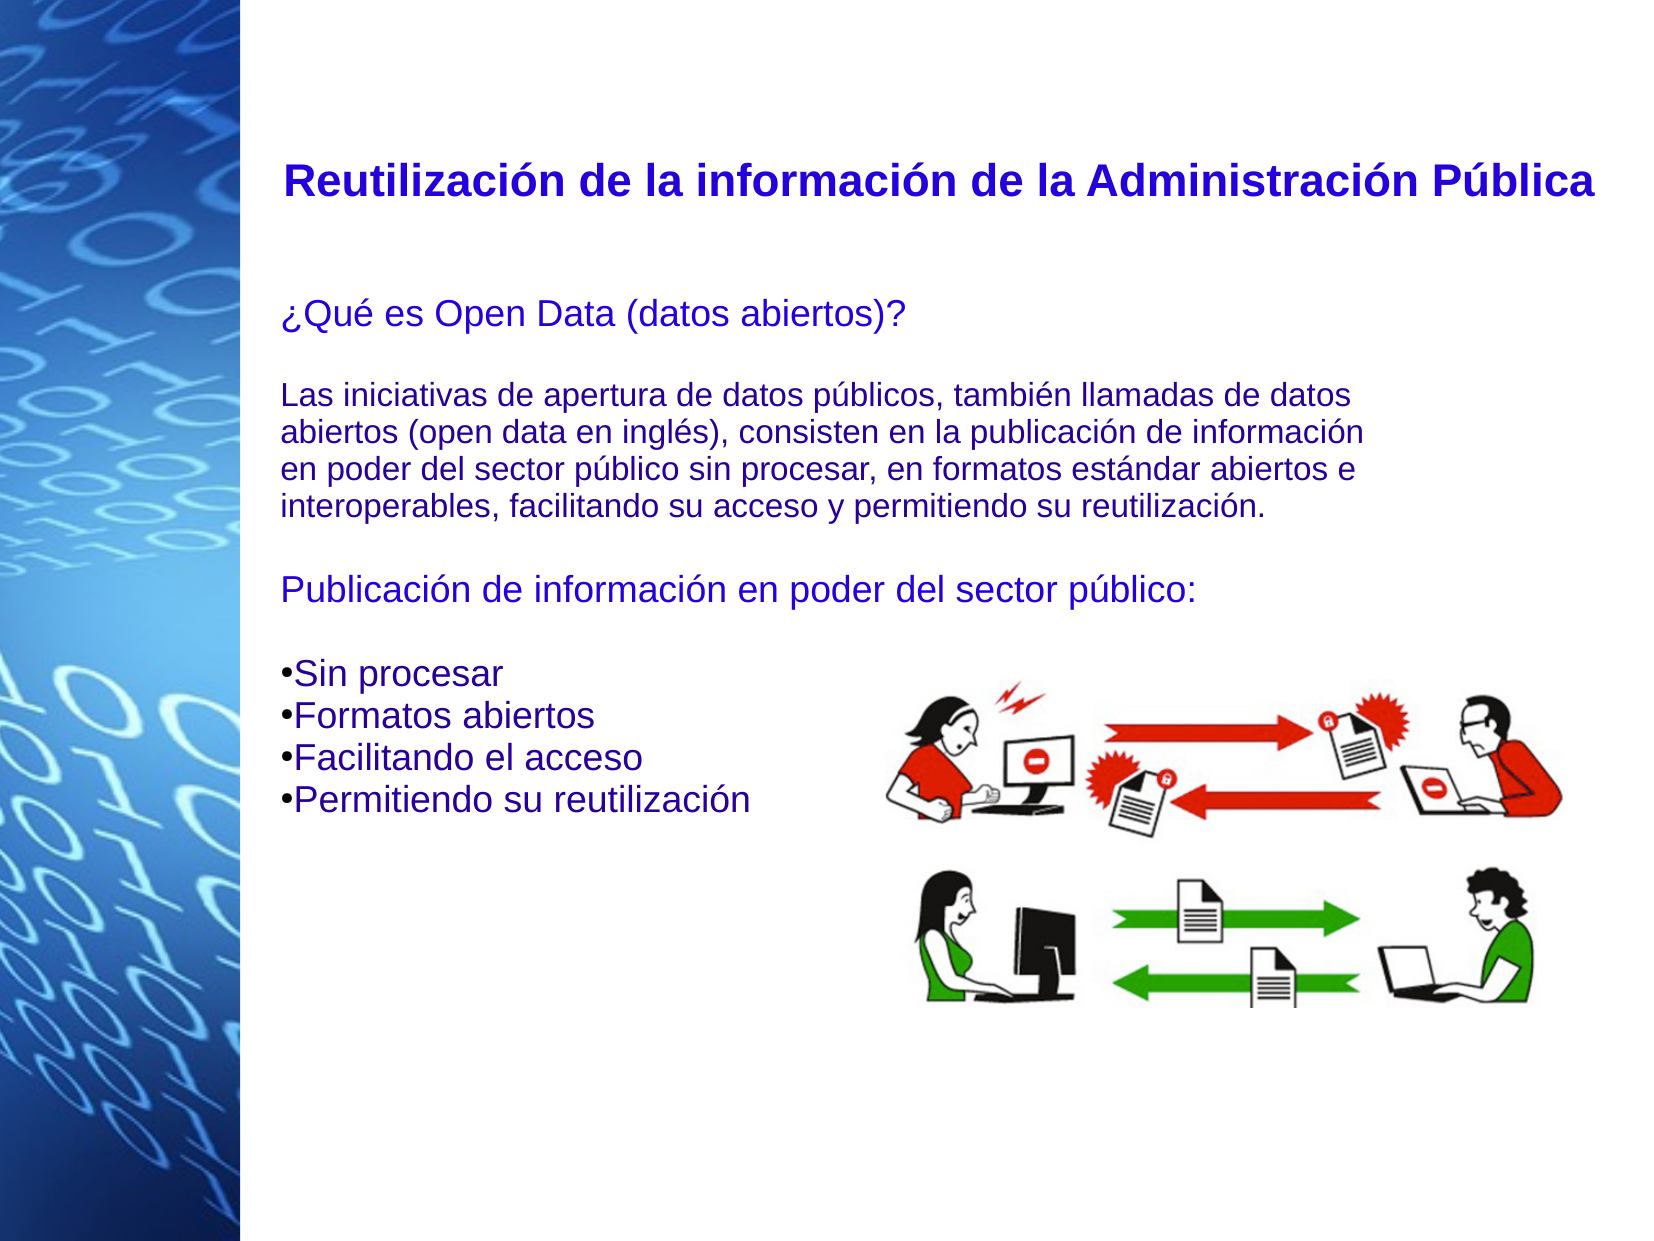

Reutilización de la información de la Administración Pública
¿Qué es Open Data (datos abiertos)?
Las iniciativas de apertura de datos públicos, también llamadas de datos abiertos (open data en inglés), consisten en la publicación de información en poder del sector público sin procesar, en formatos estándar abiertos e interoperables, facilitando su acceso y permitiendo su reutilización.
Publicación de información en poder del sector público:
Sin procesar
Formatos abiertos
Facilitando el acceso
Permitiendo su reutilización